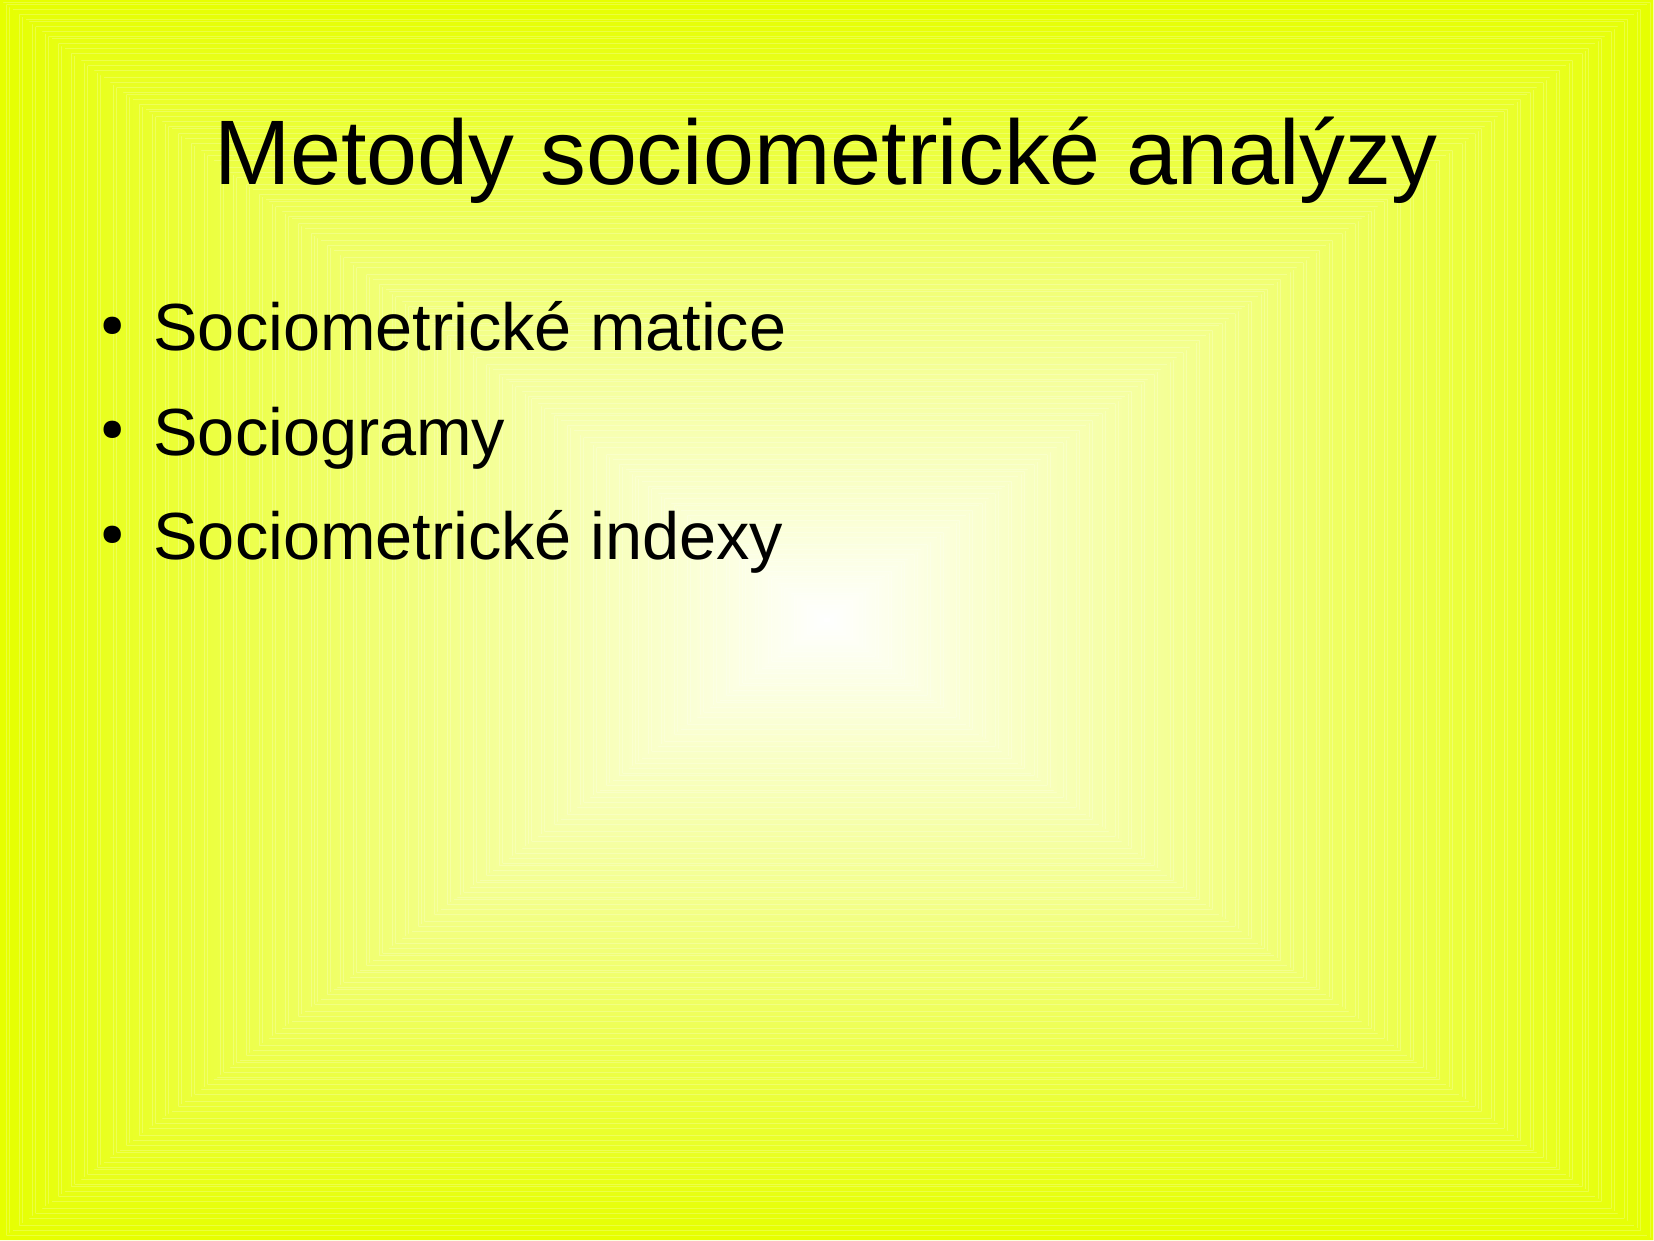

# Metody sociometrické analýzy
Sociometrické matice
Sociogramy
Sociometrické indexy